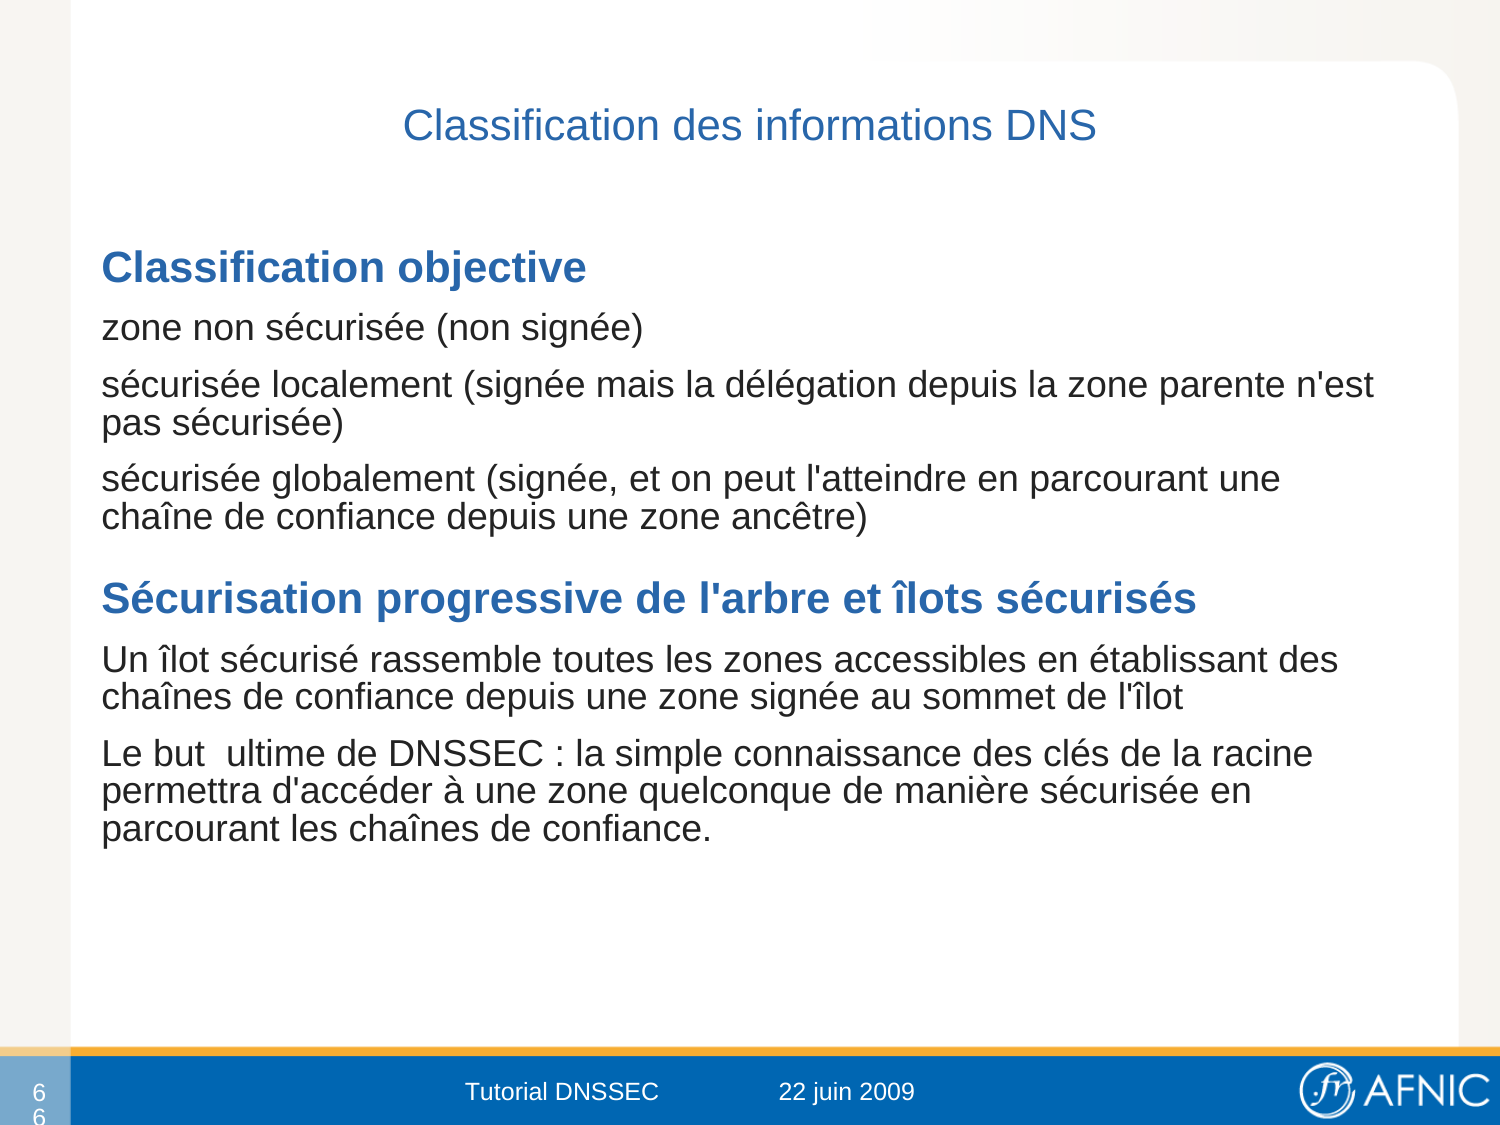

# Classification des informations DNS
Classification objective
zone non sécurisée (non signée)
sécurisée localement (signée mais la délégation depuis la zone parente n'est pas sécurisée)
sécurisée globalement (signée, et on peut l'atteindre en parcourant une chaîne de confiance depuis une zone ancêtre)
Sécurisation progressive de l'arbre et îlots sécurisés
Un îlot sécurisé rassemble toutes les zones accessibles en établissant des chaînes de confiance depuis une zone signée au sommet de l'îlot
Le but ultime de DNSSEC : la simple connaissance des clés de la racine permettra d'accéder à une zone quelconque de manière sécurisée en parcourant les chaînes de confiance.